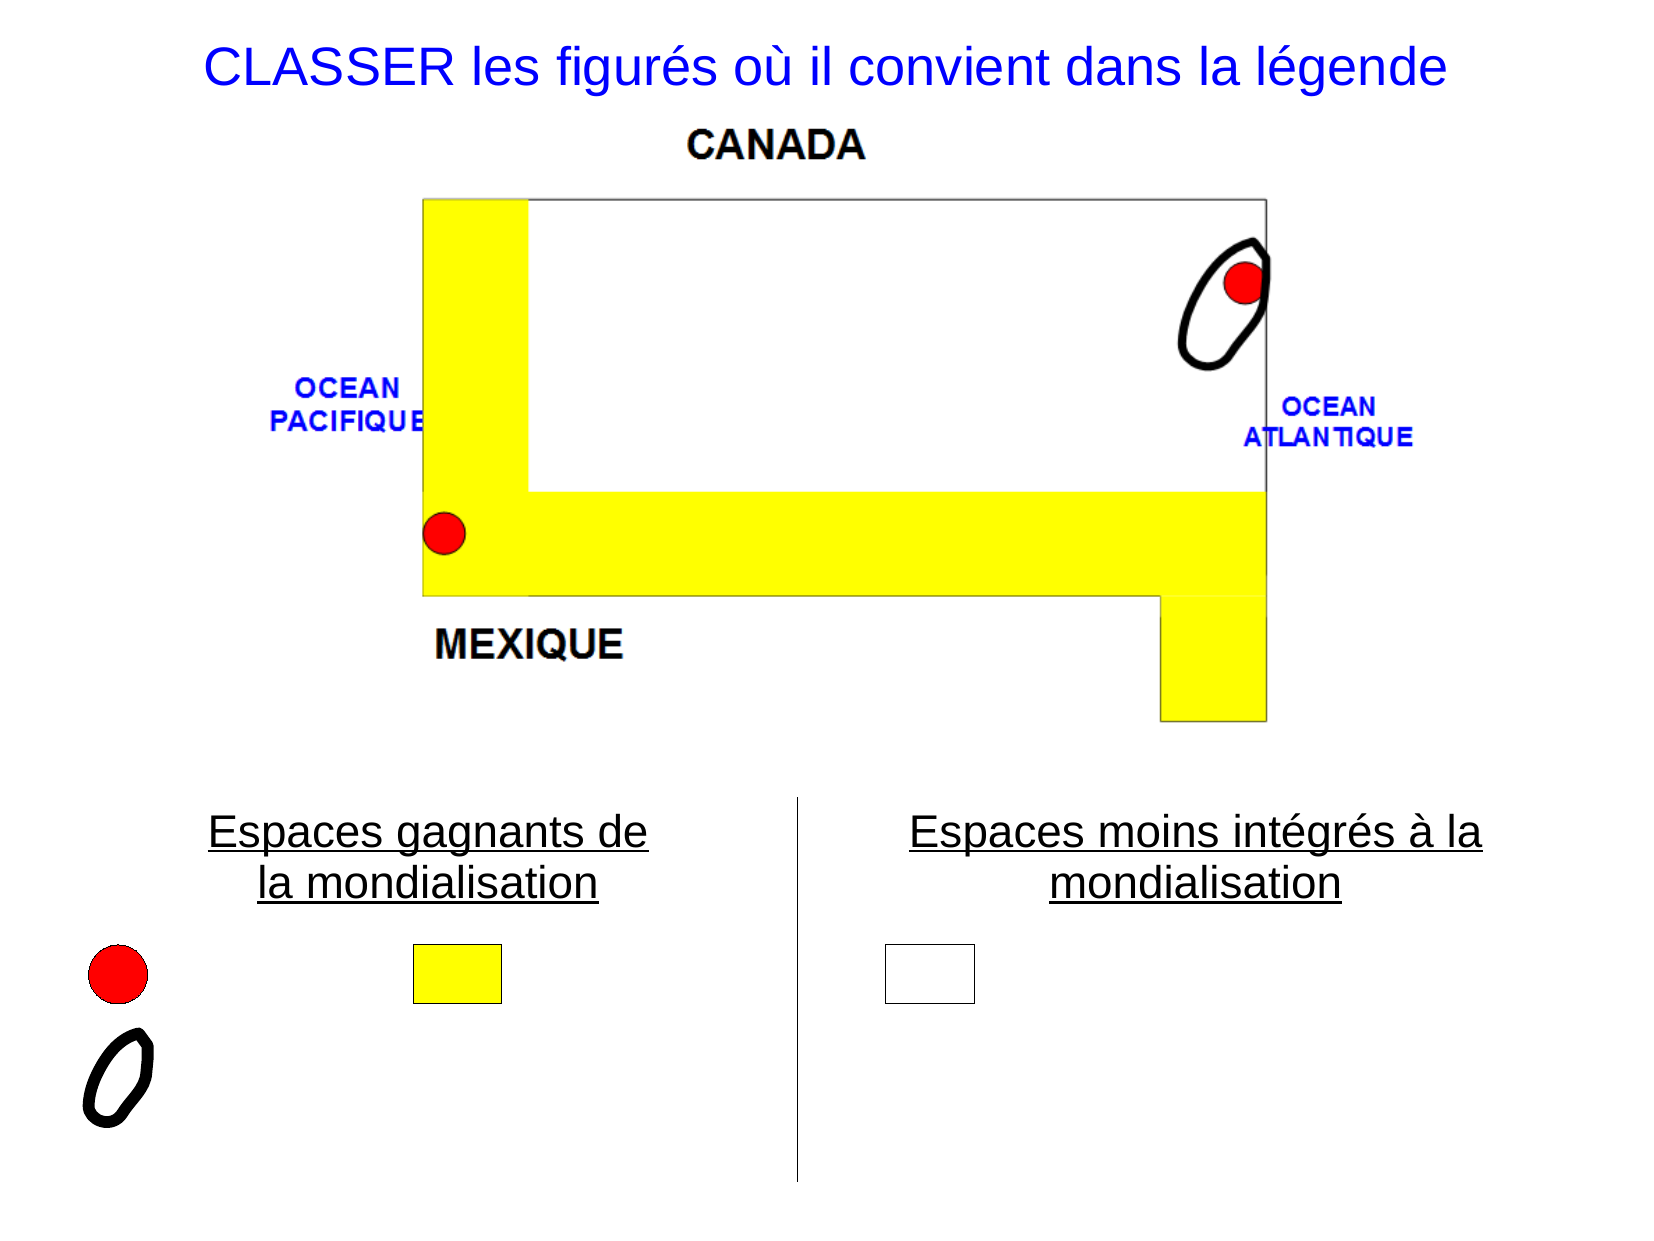

CLASSER les figurés où il convient dans la légende
Espaces gagnants de la mondialisation
Espaces moins intégrés à la mondialisation